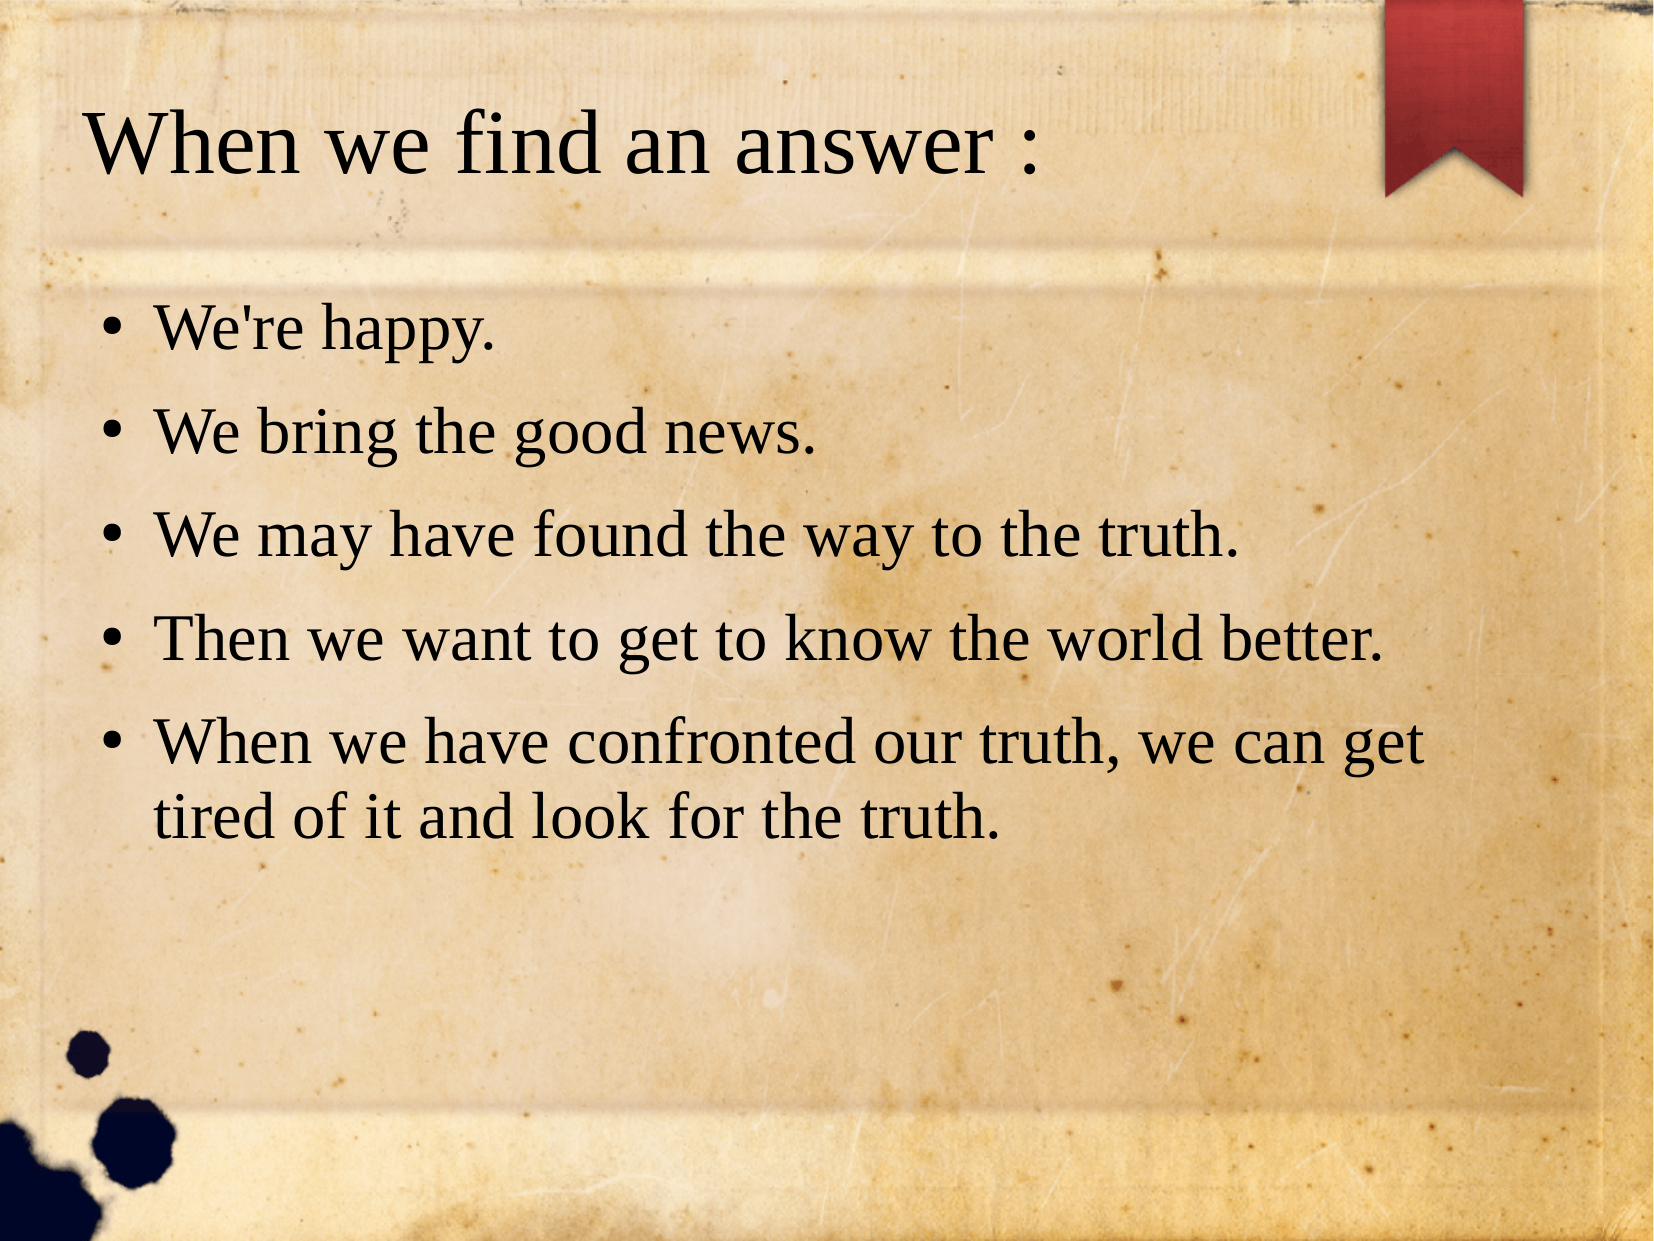

# When we find an answer :
We're happy.
We bring the good news.
We may have found the way to the truth.
Then we want to get to know the world better.
When we have confronted our truth, we can get tired of it and look for the truth.